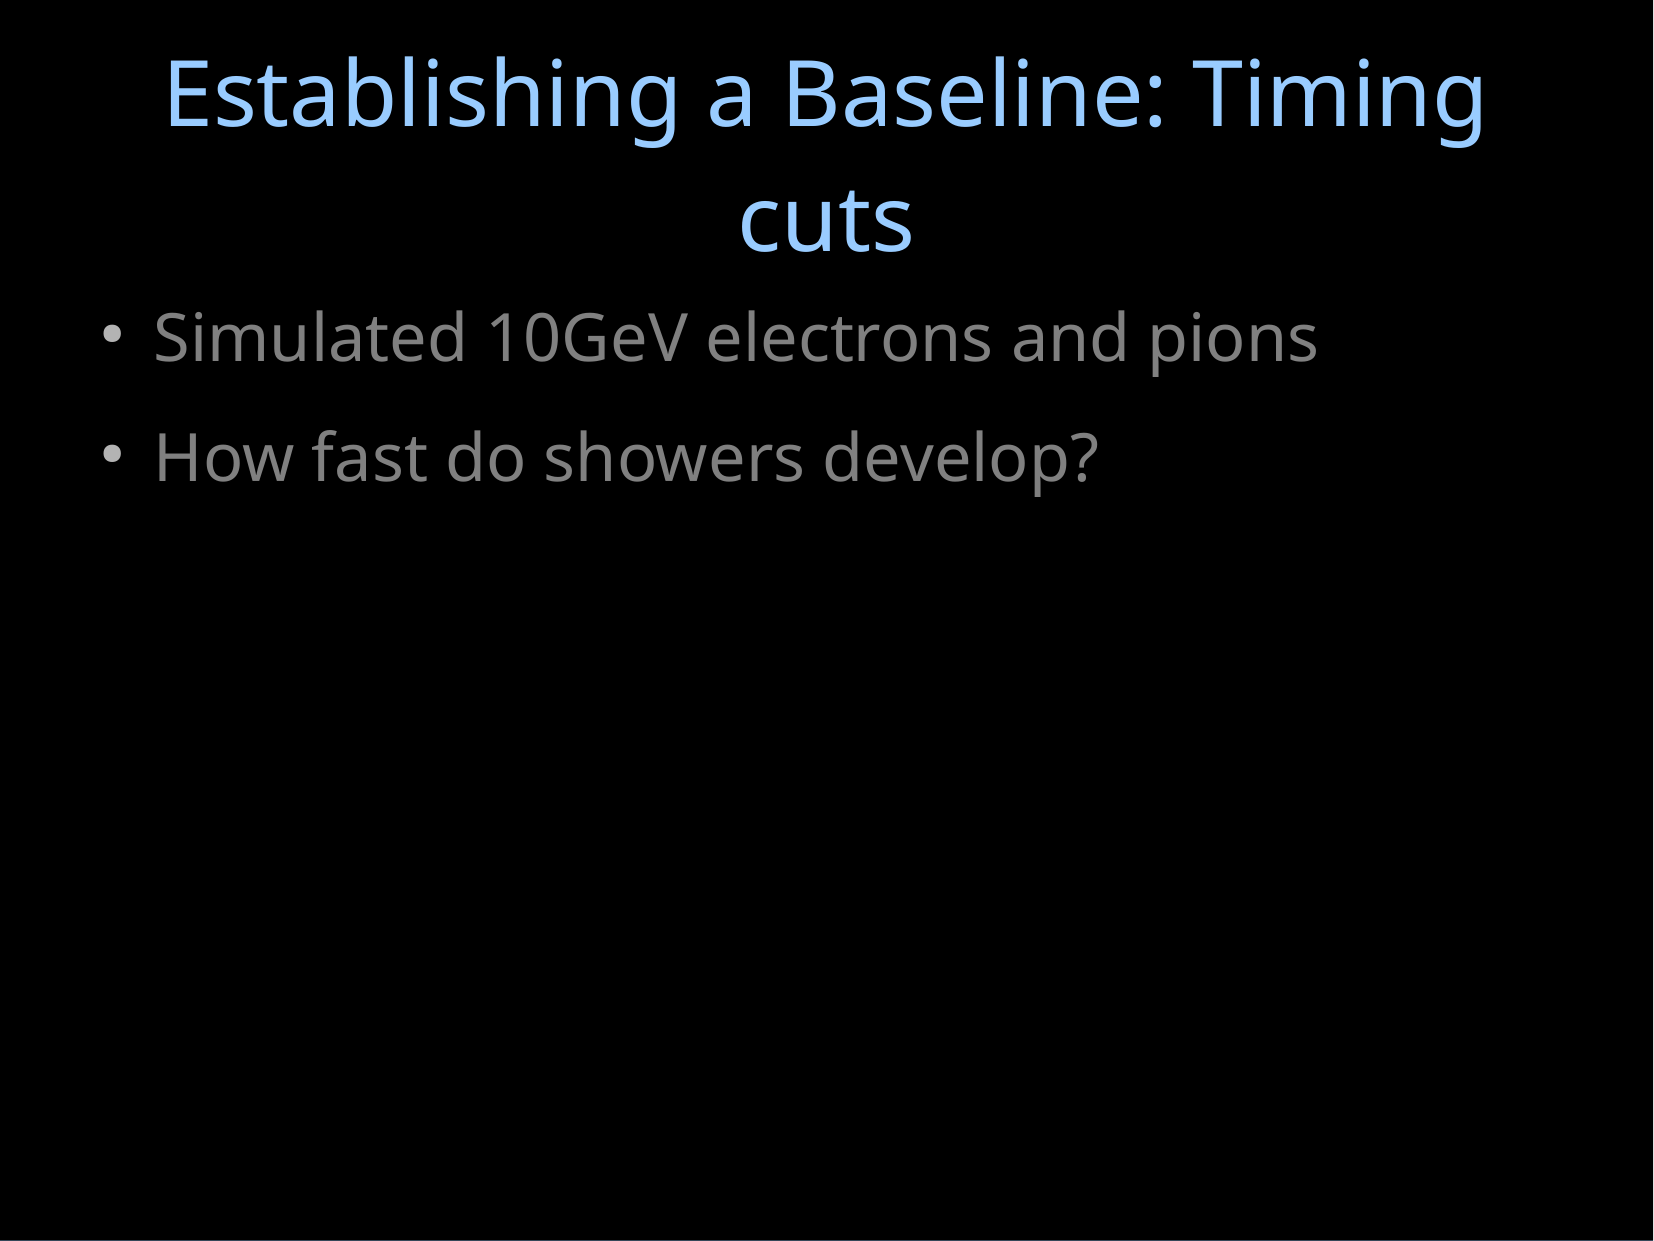

# Establishing a Baseline: Timing cuts
Simulated 10GeV electrons and pions
How fast do showers develop?